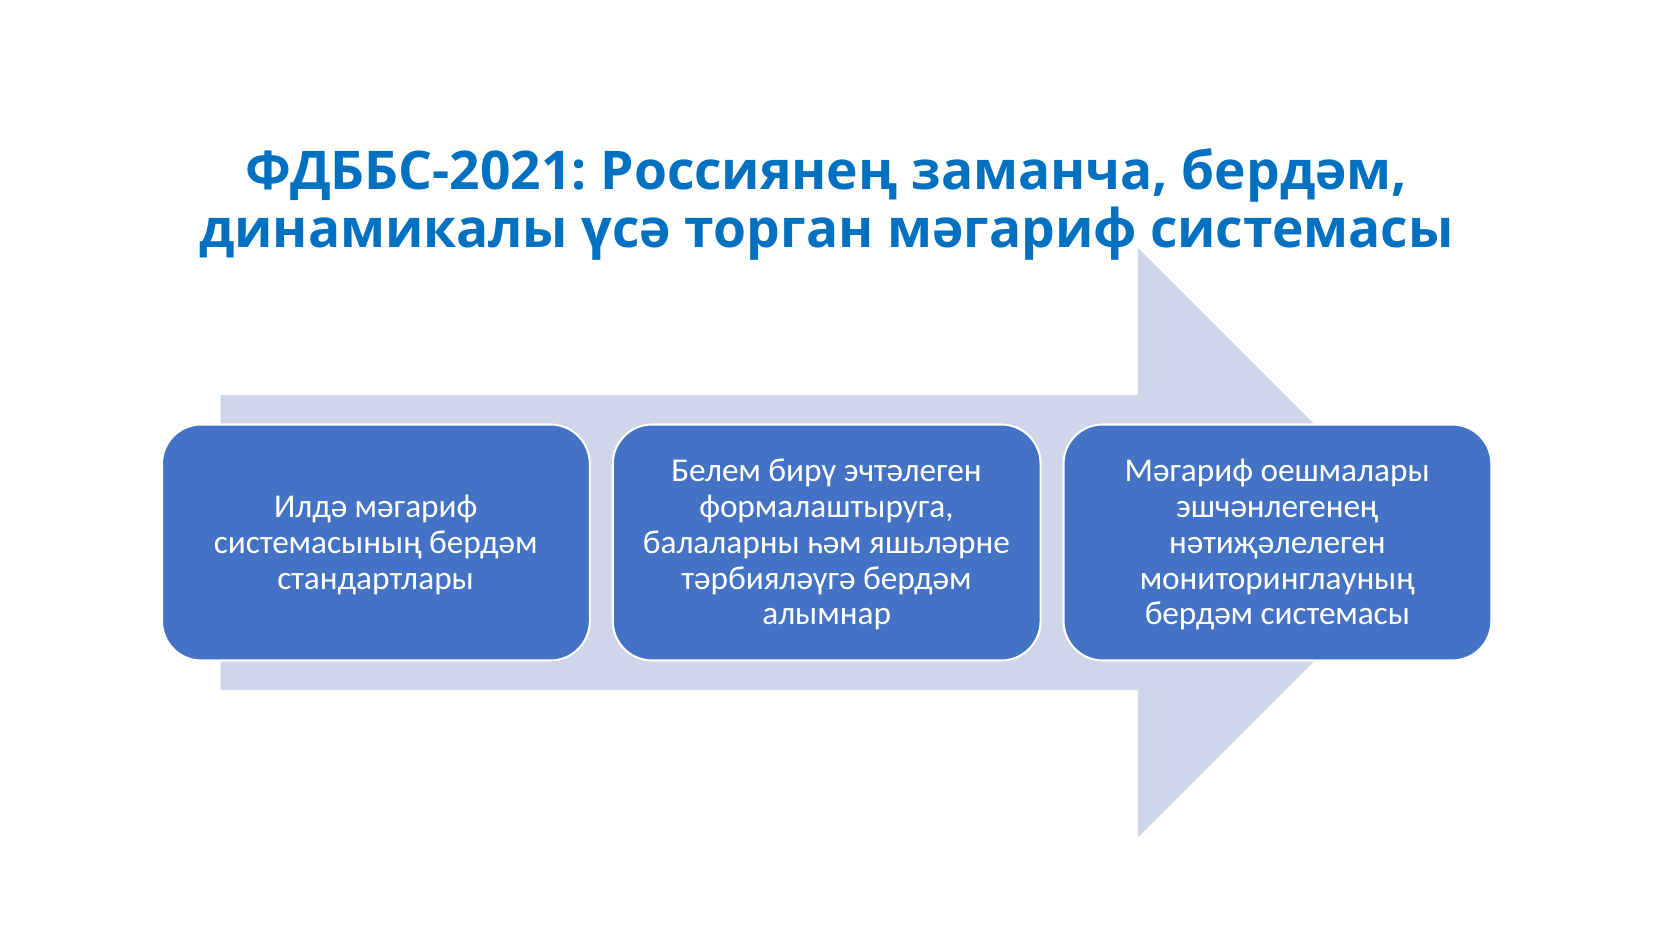

ФДББС-2021: Россиянең заманча, бердәм, динамикалы үсә торган мәгариф системасы
Илдә мәгариф системасының бердәм стандартлары
Белем бирү эчтәлеген формалаштыруга, балаларны һәм яшьләрне тәрбияләүгә бердәм алымнар
Мәгариф оешмалары эшчәнлегенең нәтиҗәлелеген мониторинглауның бердәм системасы